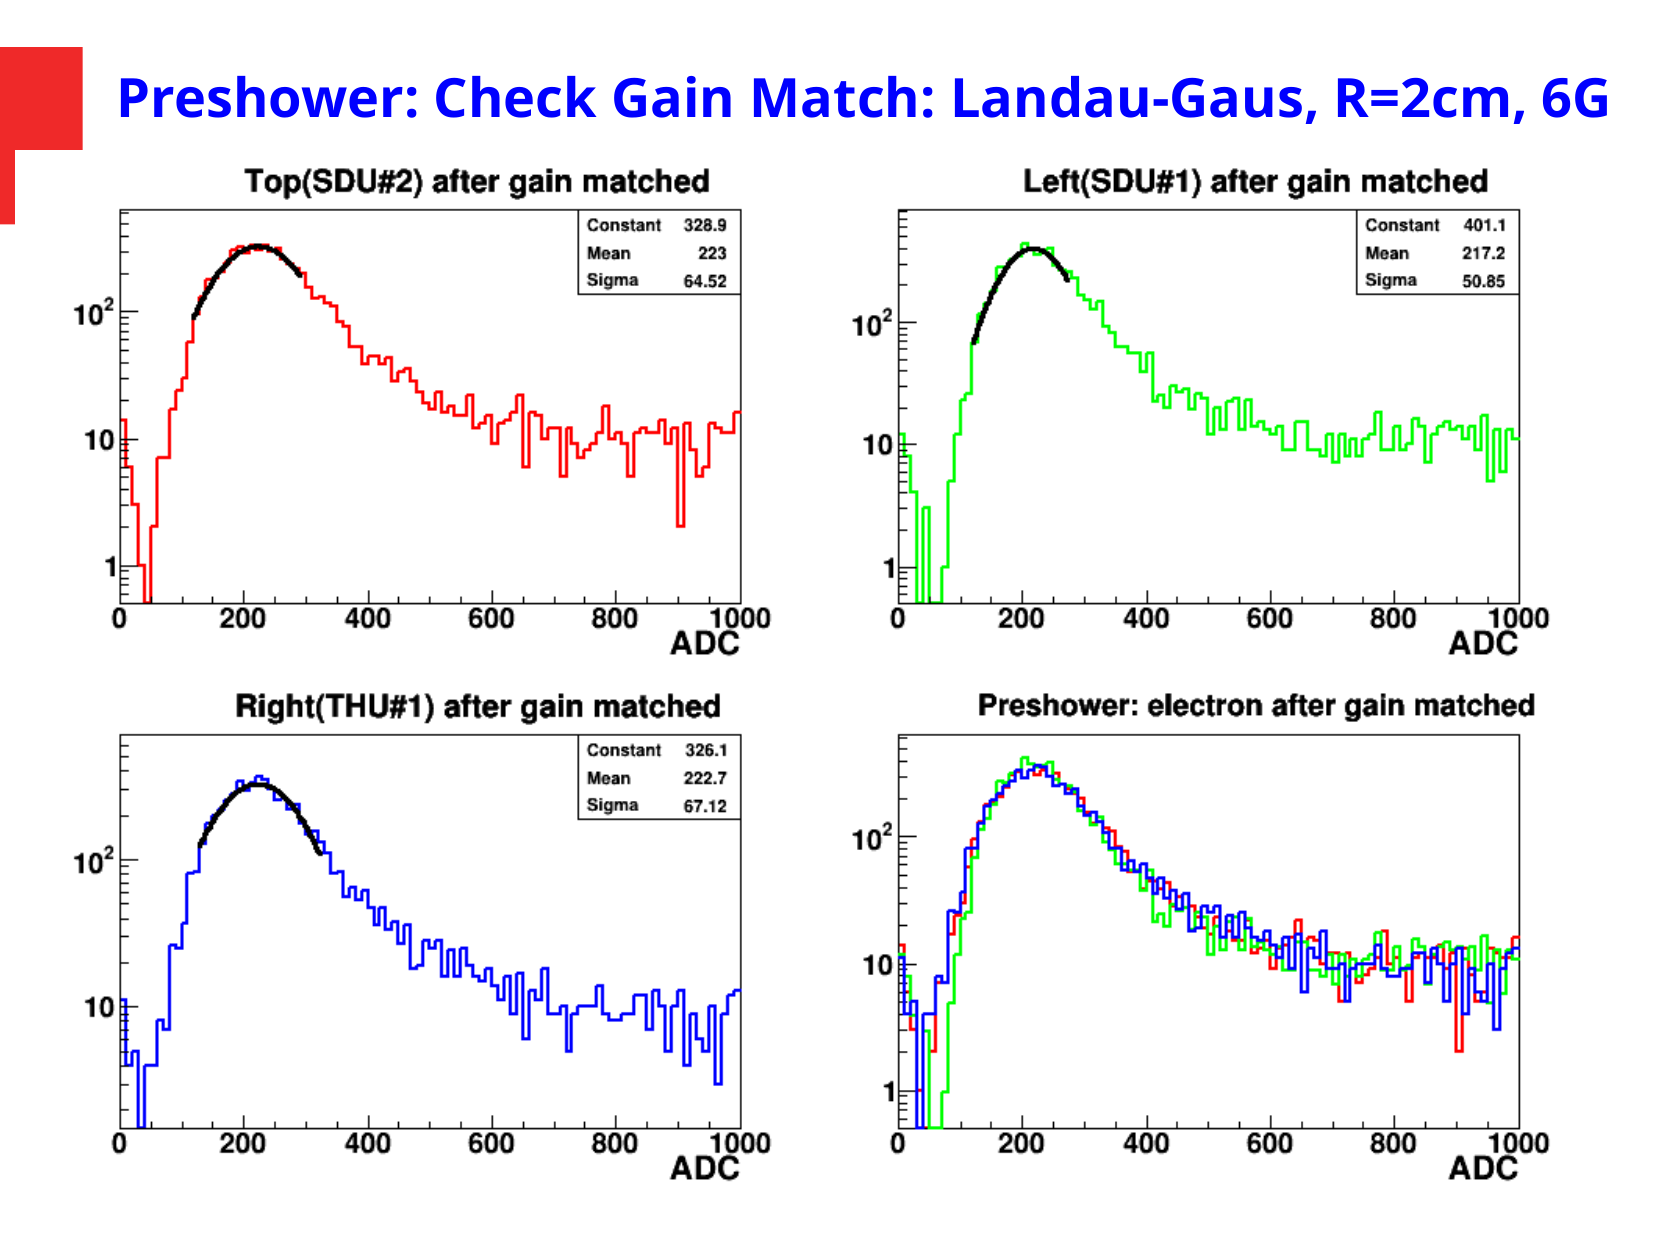

# Preshower: Check Gain Match: Landau-Gaus, R=2cm, 6G
1
8